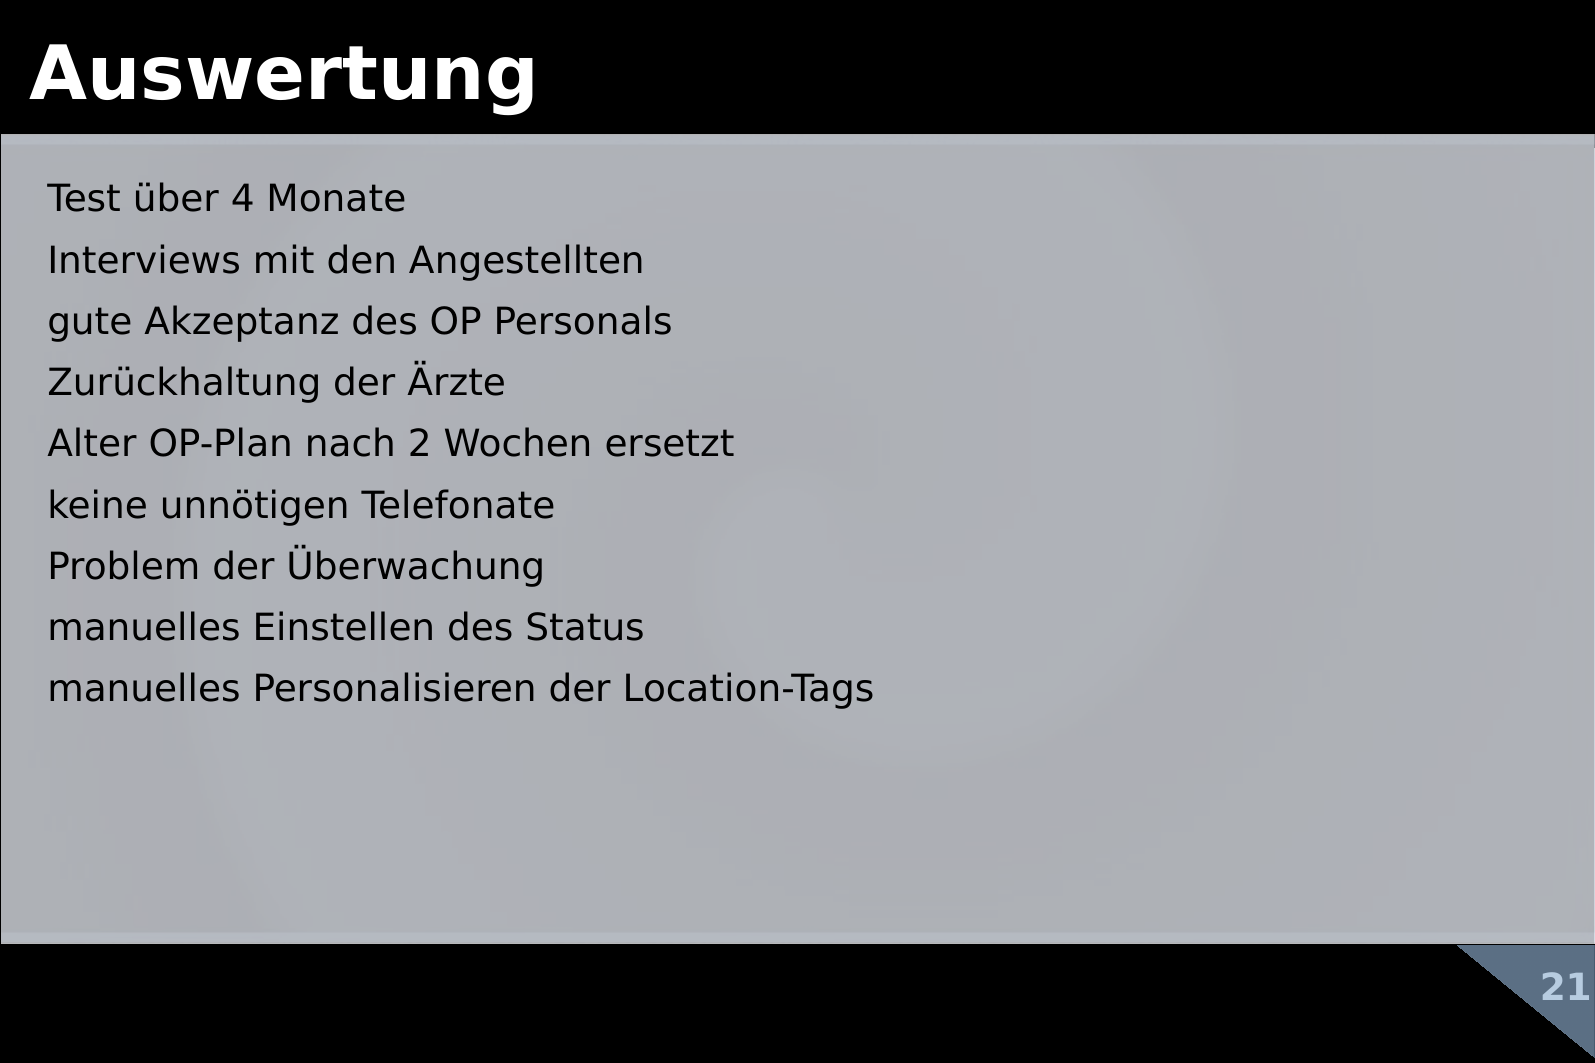

# Auswertung
Test über 4 Monate
Interviews mit den Angestellten
gute Akzeptanz des OP Personals
Zurückhaltung der Ärzte
Alter OP-Plan nach 2 Wochen ersetzt
keine unnötigen Telefonate
Problem der Überwachung
manuelles Einstellen des Status
manuelles Personalisieren der Location-Tags